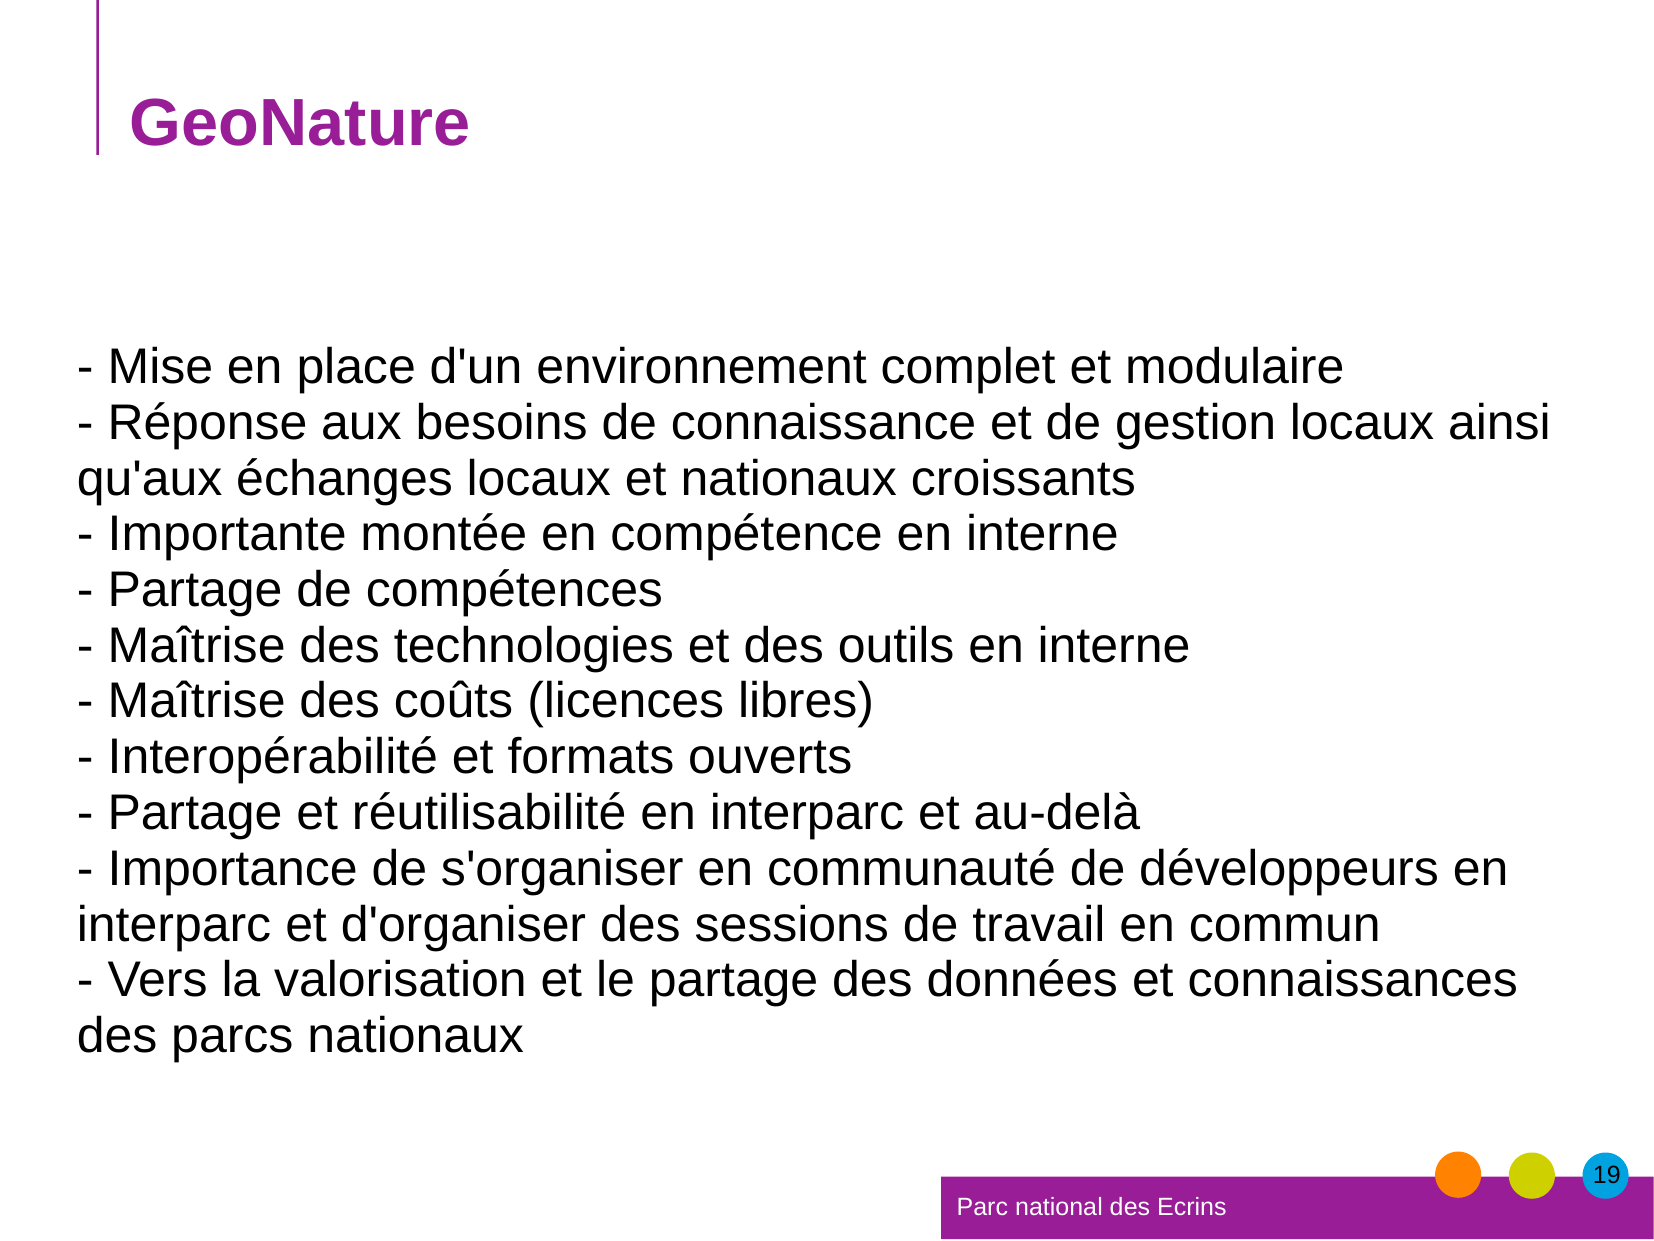

# GeoNature
- Mise en place d'un environnement complet et modulaire
- Réponse aux besoins de connaissance et de gestion locaux ainsi qu'aux échanges locaux et nationaux croissants
- Importante montée en compétence en interne
- Partage de compétences
- Maîtrise des technologies et des outils en interne
- Maîtrise des coûts (licences libres)
- Interopérabilité et formats ouverts
- Partage et réutilisabilité en interparc et au-delà
- Importance de s'organiser en communauté de développeurs en interparc et d'organiser des sessions de travail en commun
- Vers la valorisation et le partage des données et connaissances des parcs nationaux